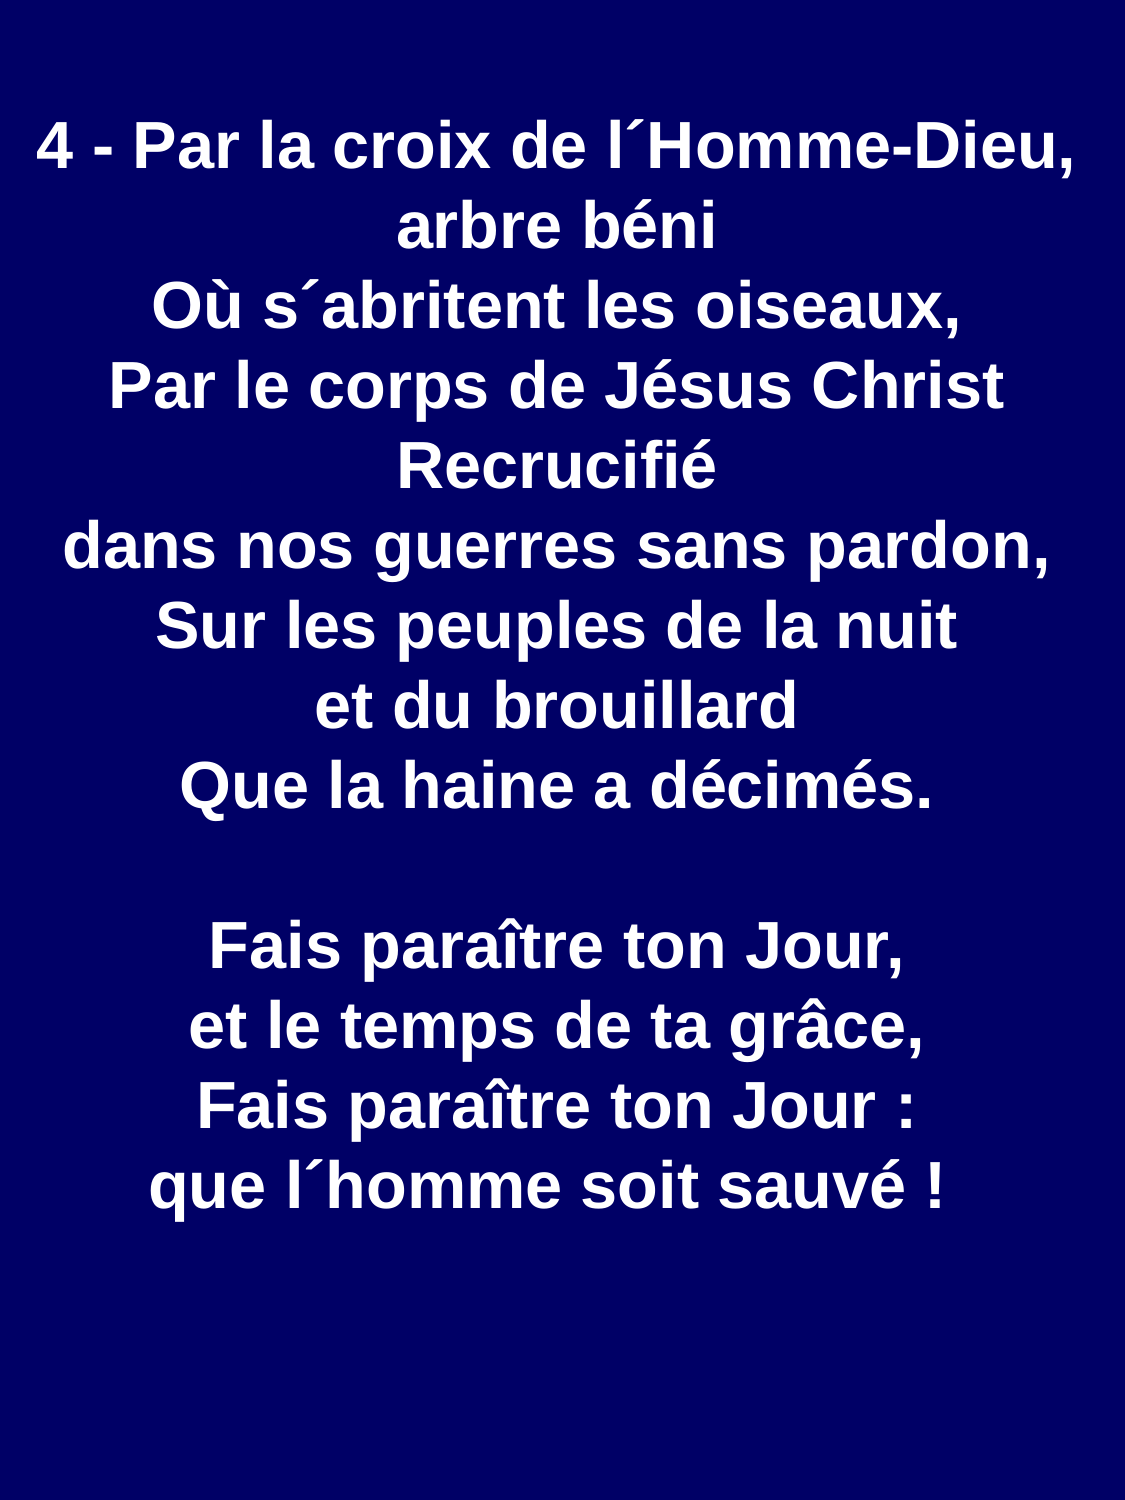

4 - Par la croix de l´Homme-Dieu,
arbre béni
Où s´abritent les oiseaux,
Par le corps de Jésus Christ
Recrucifié
dans nos guerres sans pardon,
Sur les peuples de la nuit
et du brouillard
Que la haine a décimés.
Fais paraître ton Jour,
et le temps de ta grâce,
Fais paraître ton Jour :
que l´homme soit sauvé !